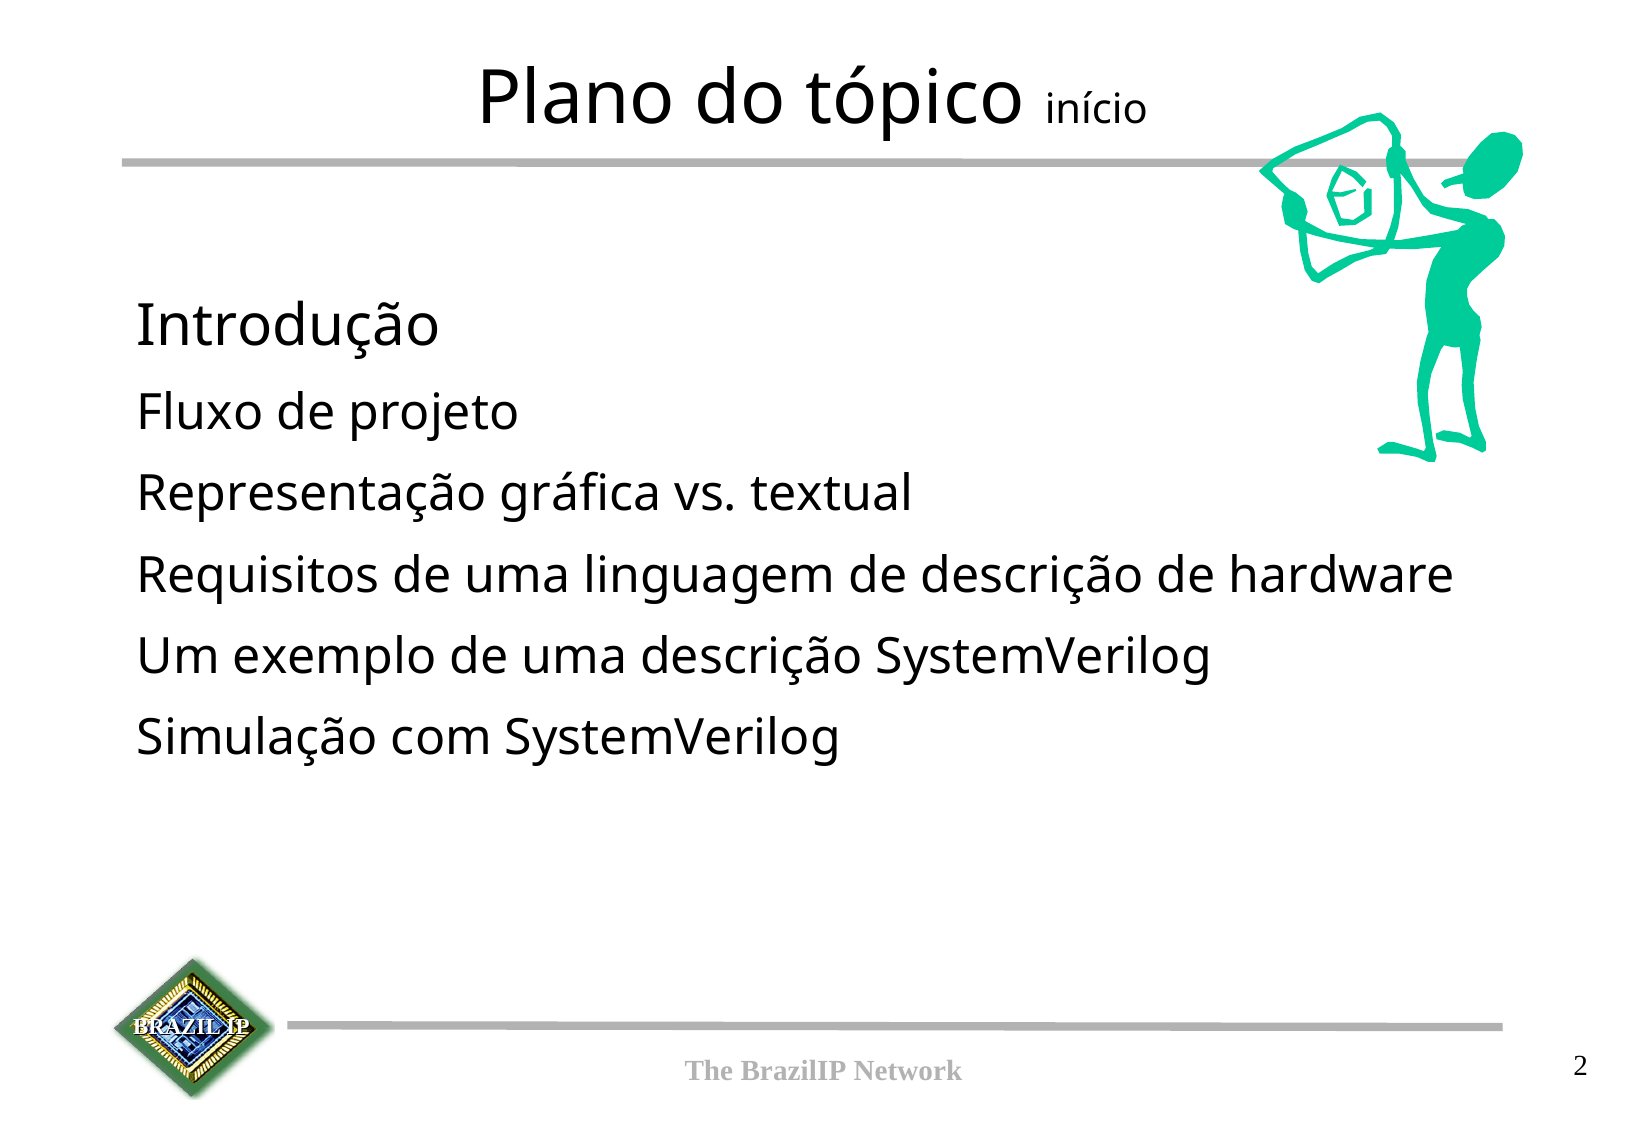

# Plano do tópico início
Introdução
Fluxo de projeto
Representação gráfica vs. textual
Requisitos de uma linguagem de descrição de hardware
Um exemplo de uma descrição SystemVerilog
Simulação com SystemVerilog
2